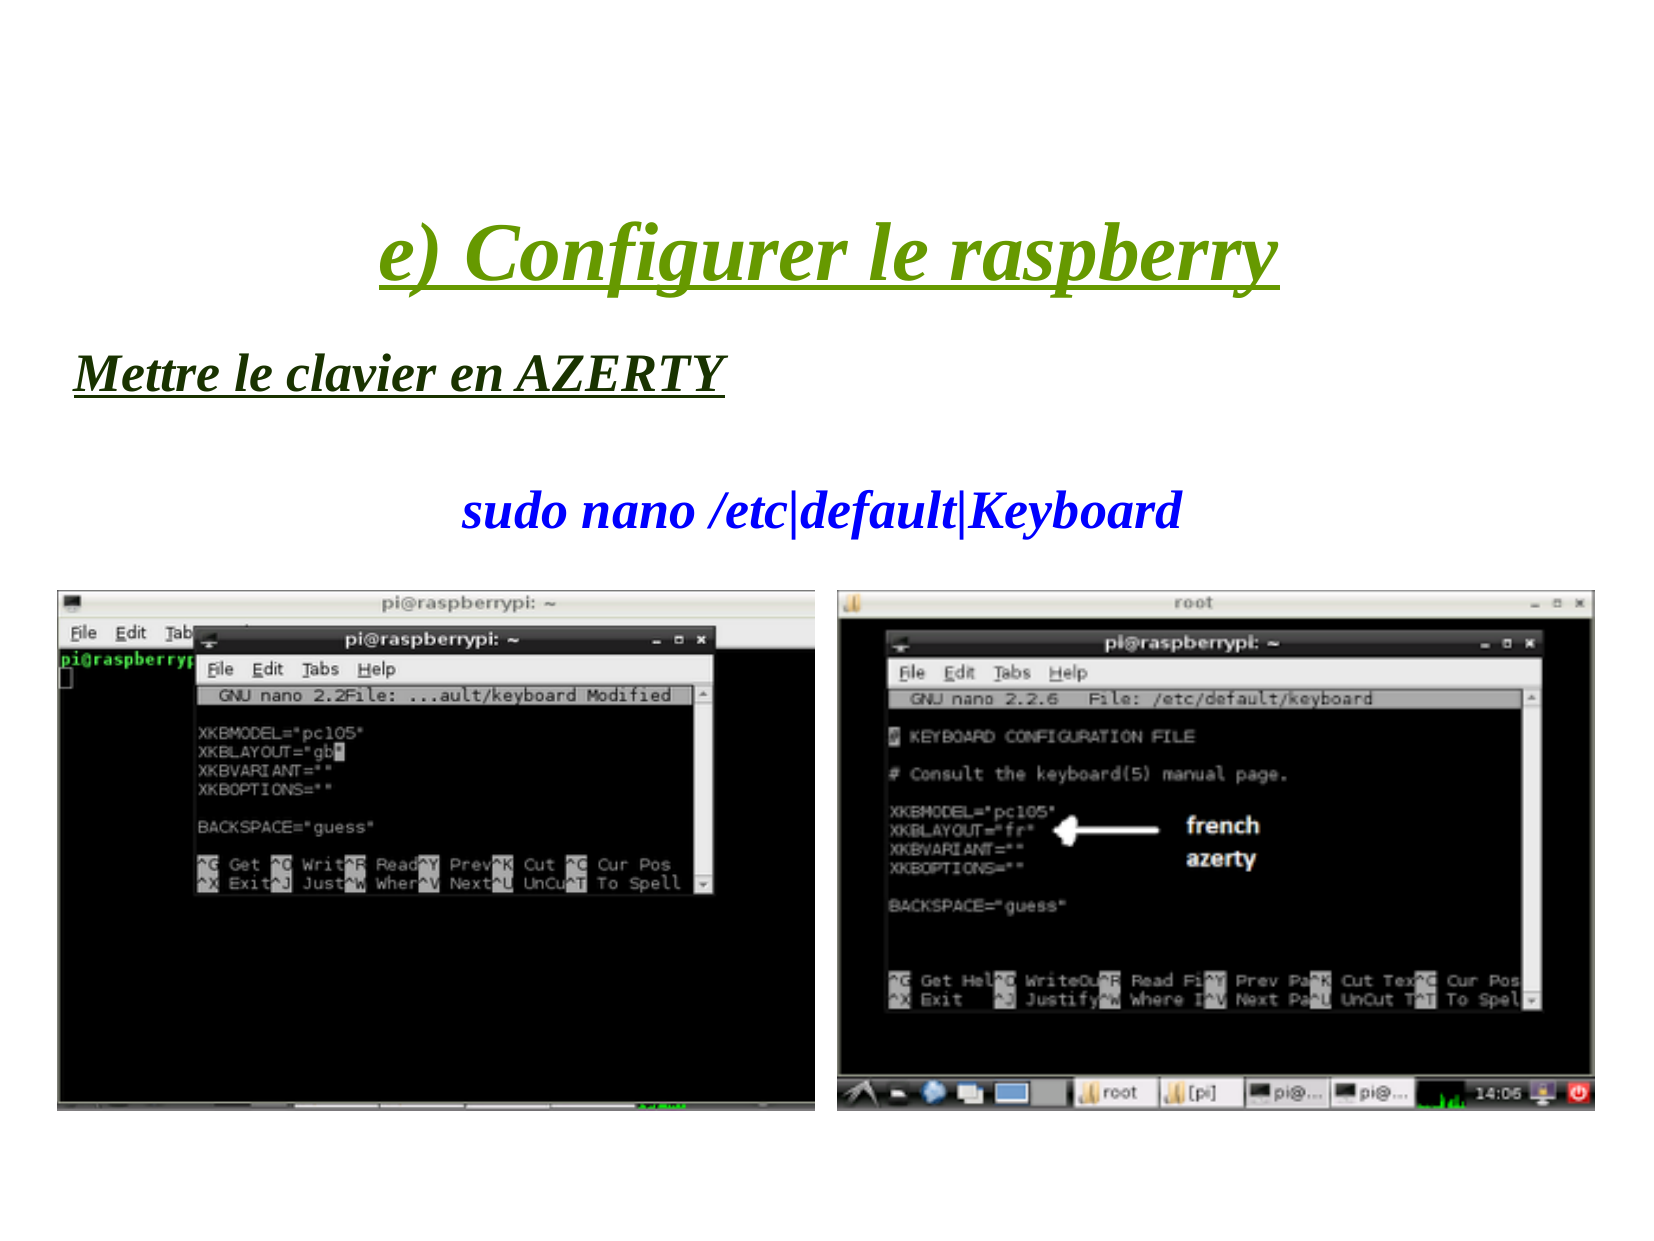

# e) Configurer le raspberry
Mettre le clavier en AZERTY
sudo nano /etc|default|Keyboard